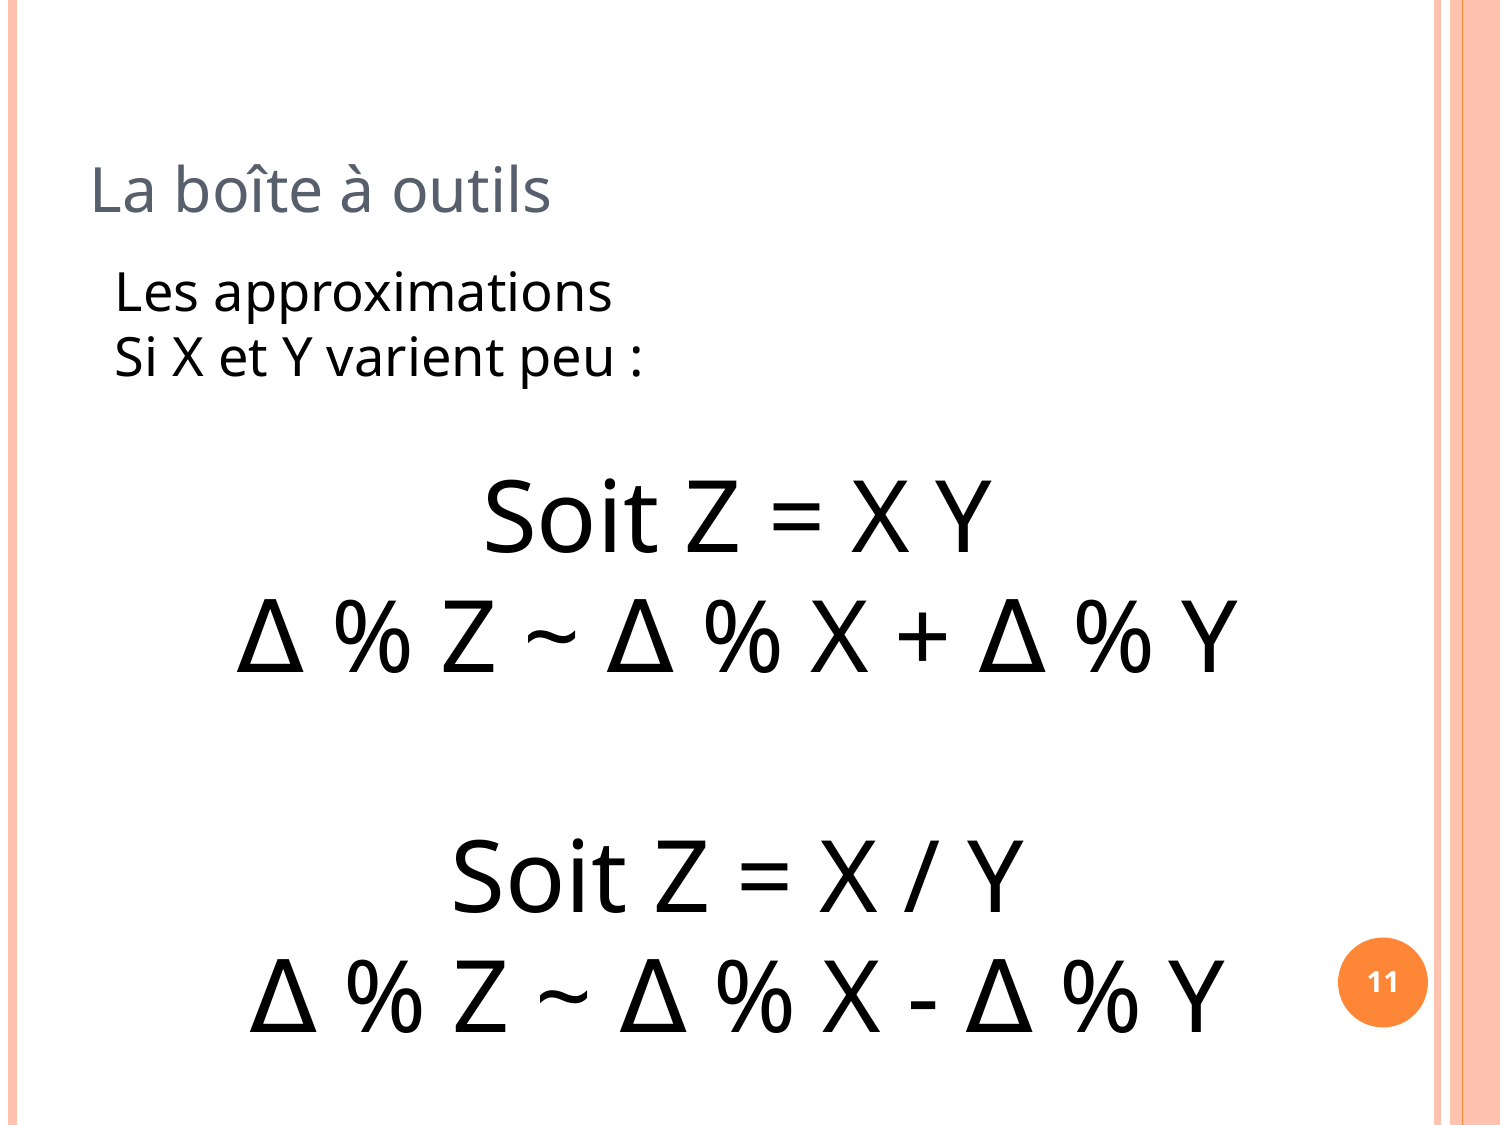

La boîte à outils
Les approximations
Si X et Y varient peu :
Soit Z = X Y
Δ % Z ~ Δ % X + Δ % Y
Soit Z = X / Y
Δ % Z ~ Δ % X - Δ % Y